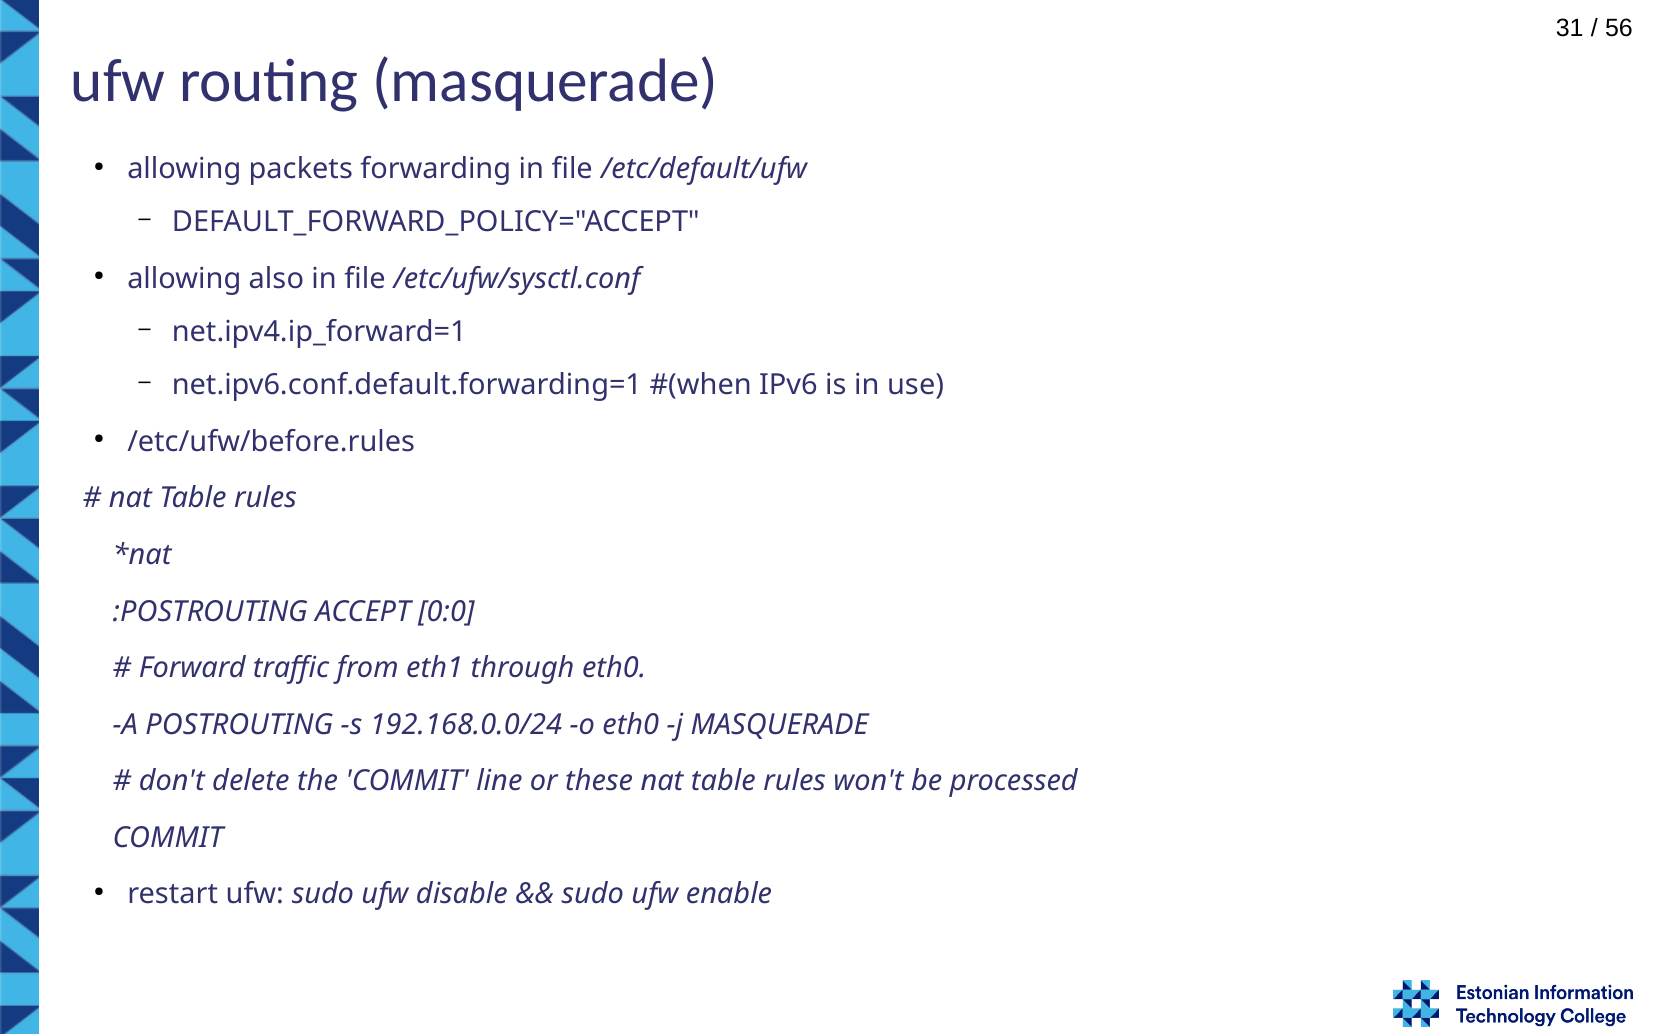

# ufw routing (masquerade)
allowing packets forwarding in file /etc/default/ufw
DEFAULT_FORWARD_POLICY="ACCEPT"
allowing also in file /etc/ufw/sysctl.conf
net.ipv4.ip_forward=1
net.ipv6.conf.default.forwarding=1 #(when IPv6 is in use)
/etc/ufw/before.rules
# nat Table rules
 *nat
 :POSTROUTING ACCEPT [0:0]
 # Forward traffic from eth1 through eth0.
 -A POSTROUTING -s 192.168.0.0/24 -o eth0 -j MASQUERADE
 # don't delete the 'COMMIT' line or these nat table rules won't be processed
 COMMIT
restart ufw: sudo ufw disable && sudo ufw enable